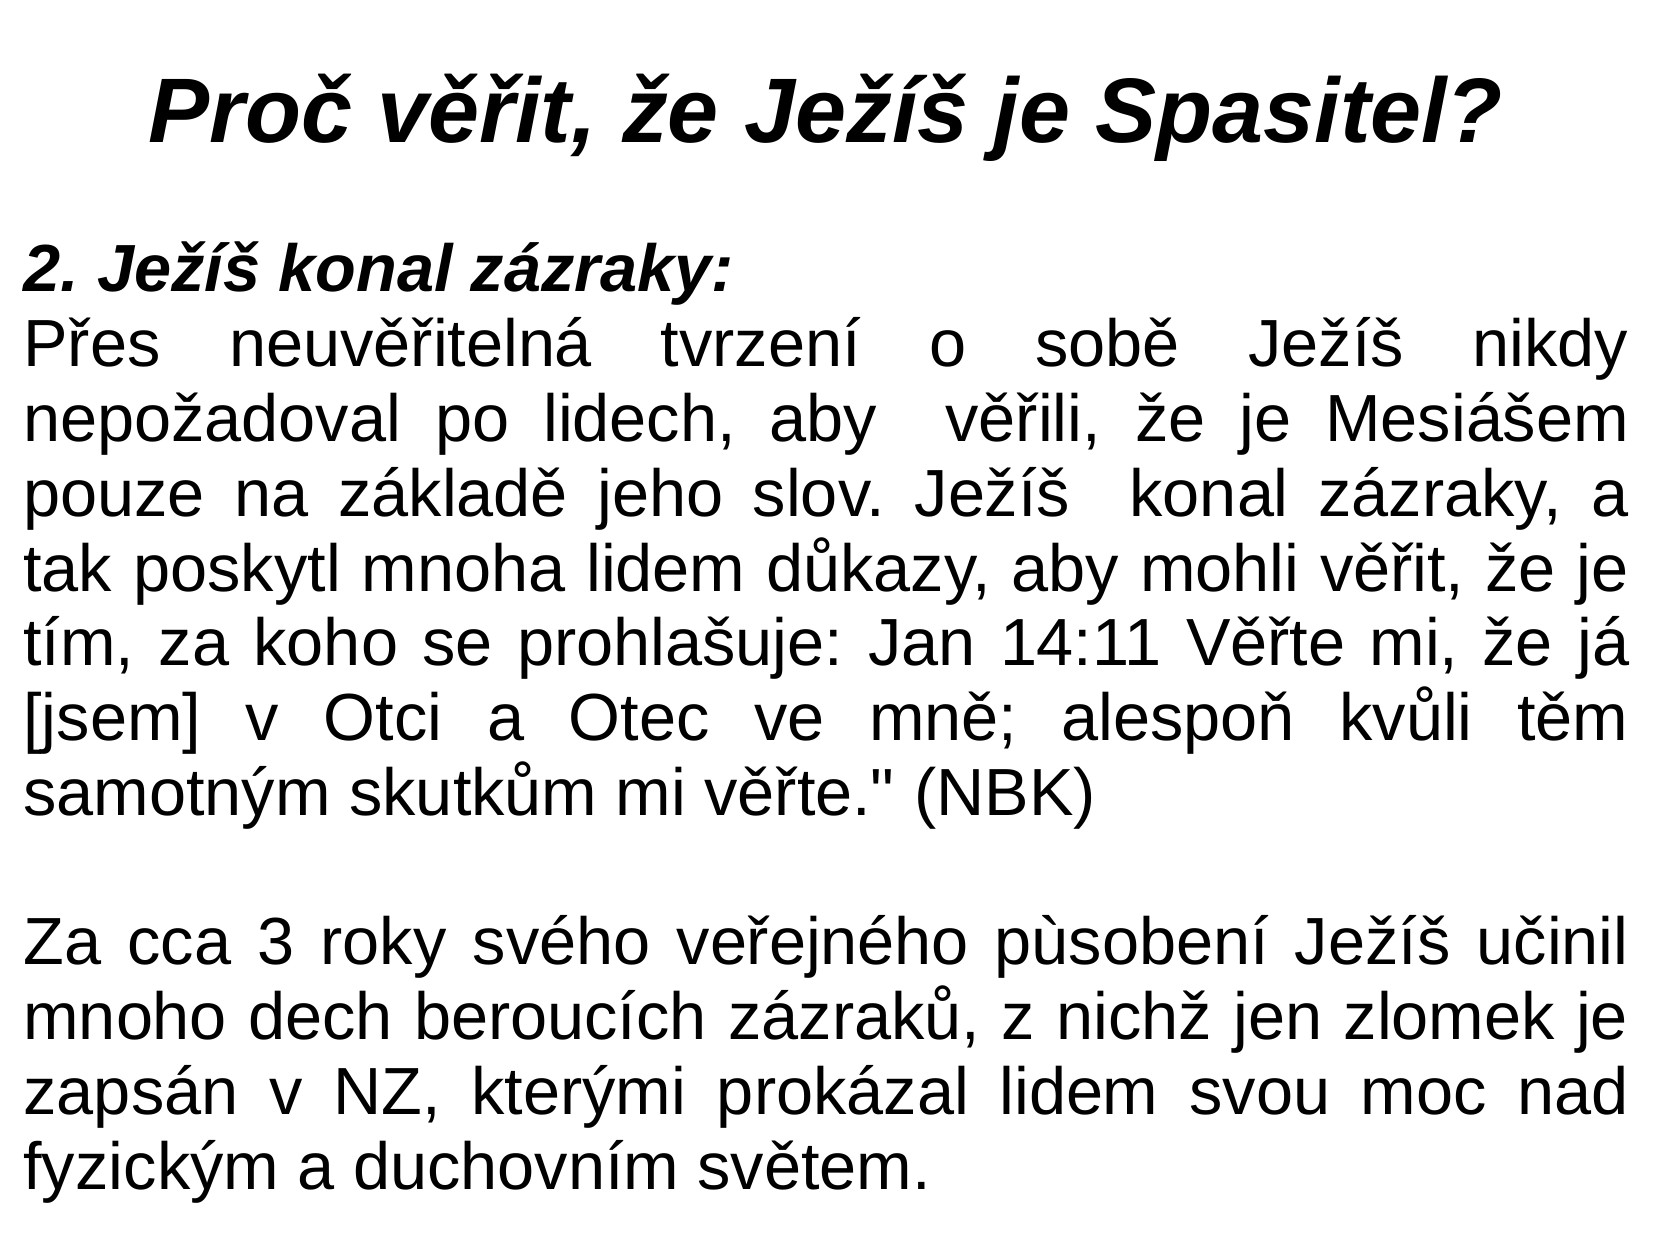

# Proč věřit, že Ježíš je Spasitel?
2. Ježíš konal zázraky:
Přes neuvěřitelná tvrzení o sobě Ježíš nikdy nepožadoval po lidech, aby věřili, že je Mesiášem pouze na základě jeho slov. Ježíš konal zázraky, a tak poskytl mnoha lidem důkazy, aby mohli věřit, že je tím, za koho se prohlašuje: Jan 14:11 Věřte mi, že já [jsem] v Otci a Otec ve mně; alespoň kvůli těm samotným skutkům mi věřte." (NBK)
Za cca 3 roky svého veřejného pùsobení Ježíš učinil mnoho dech beroucích zázraků, z nichž jen zlomek je zapsán v NZ, kterými prokázal lidem svou moc nad fyzickým a duchovním světem.